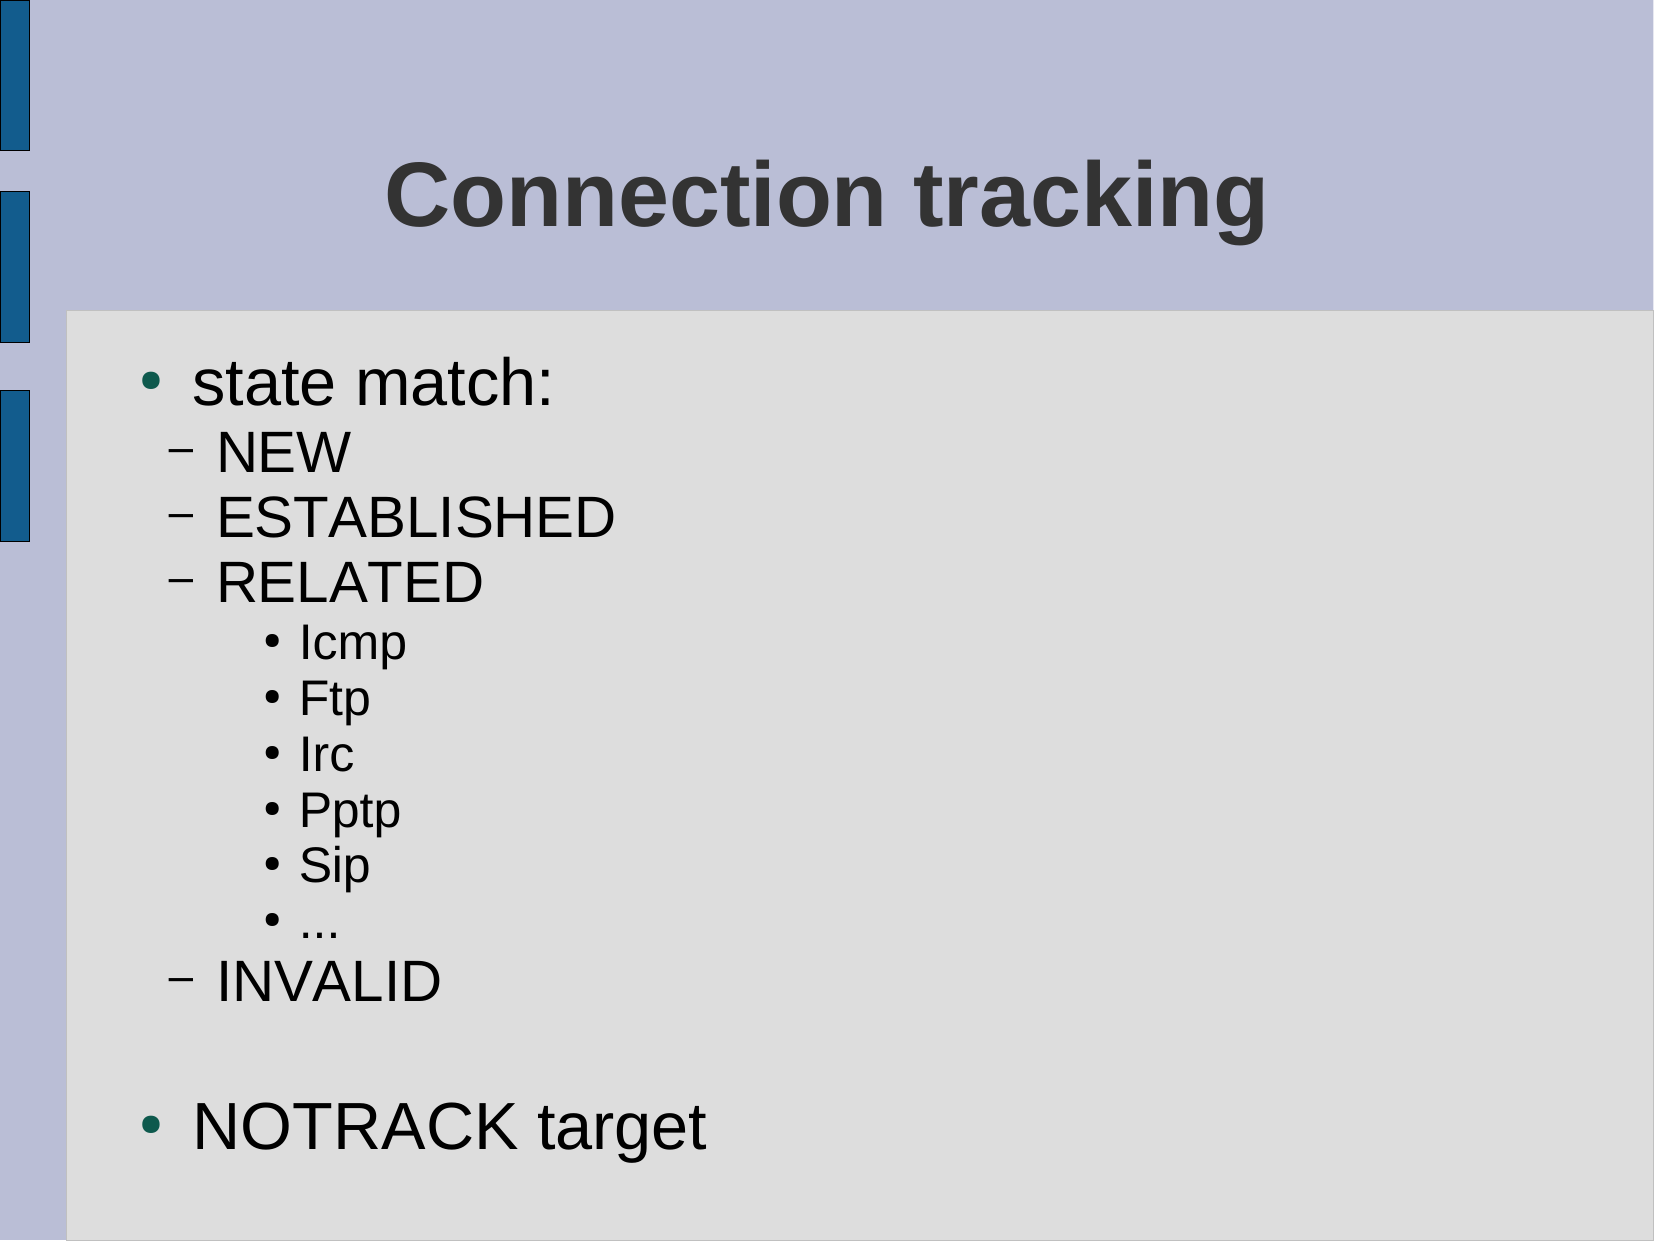

# Connection tracking
state match:
NEW
ESTABLISHED
RELATED
Icmp
Ftp
Irc
Pptp
Sip
...
INVALID
NOTRACK target